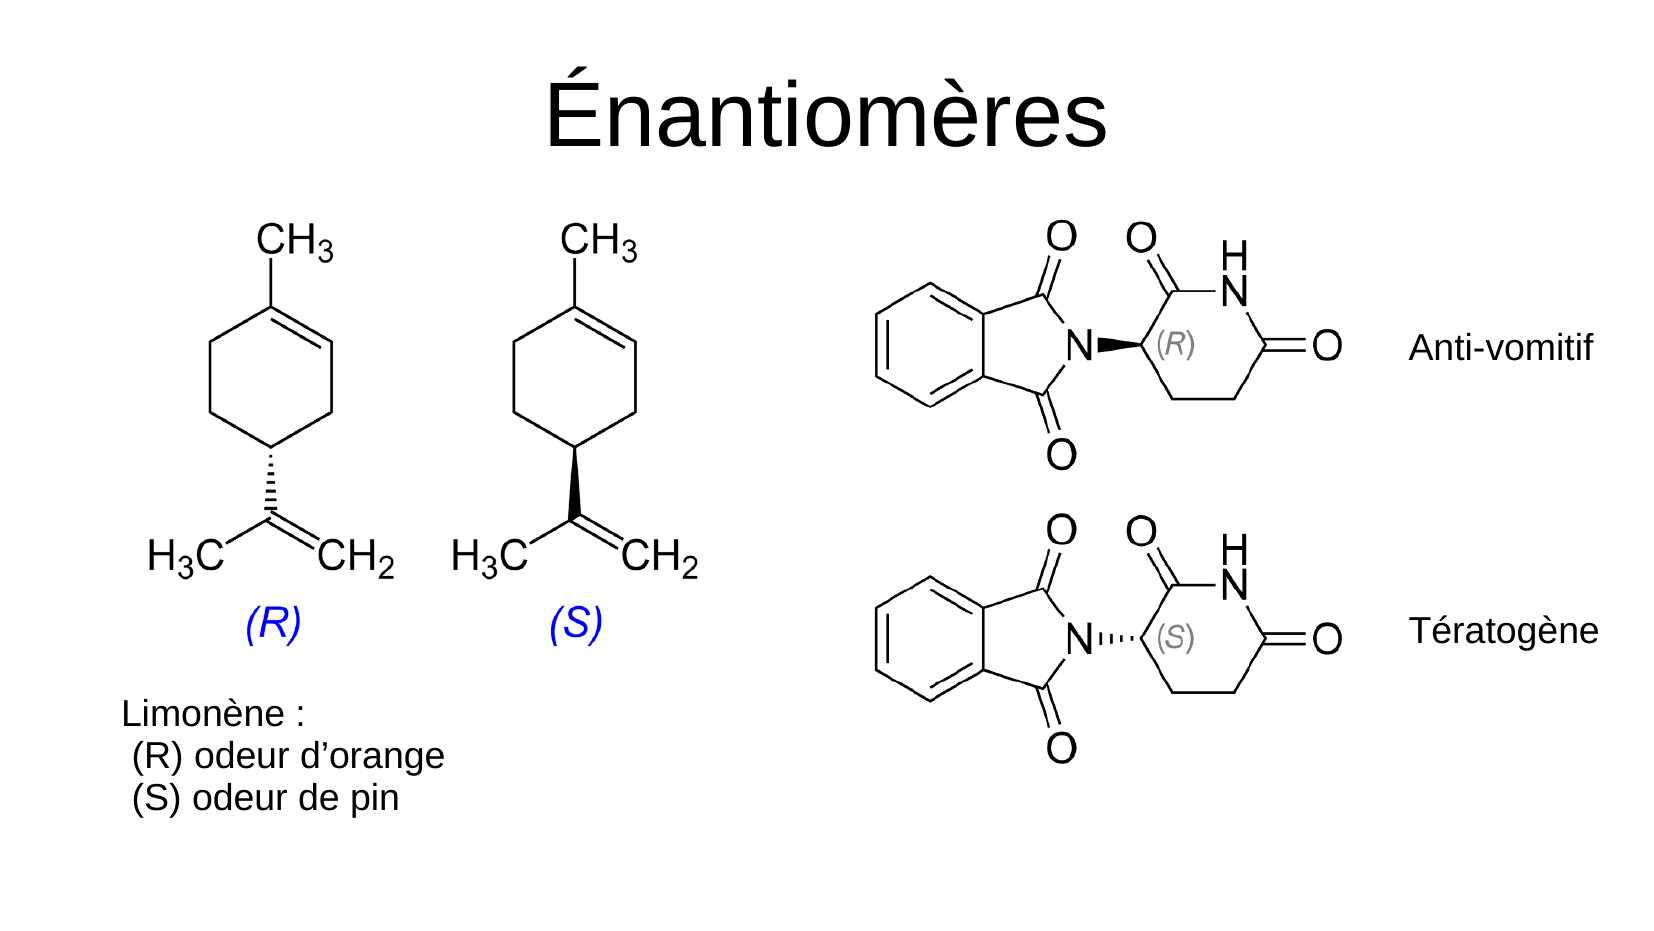

# Énantiomères
Anti-vomitif
Tératogène
Limonène :
 (R) odeur d’orange
 (S) odeur de pin